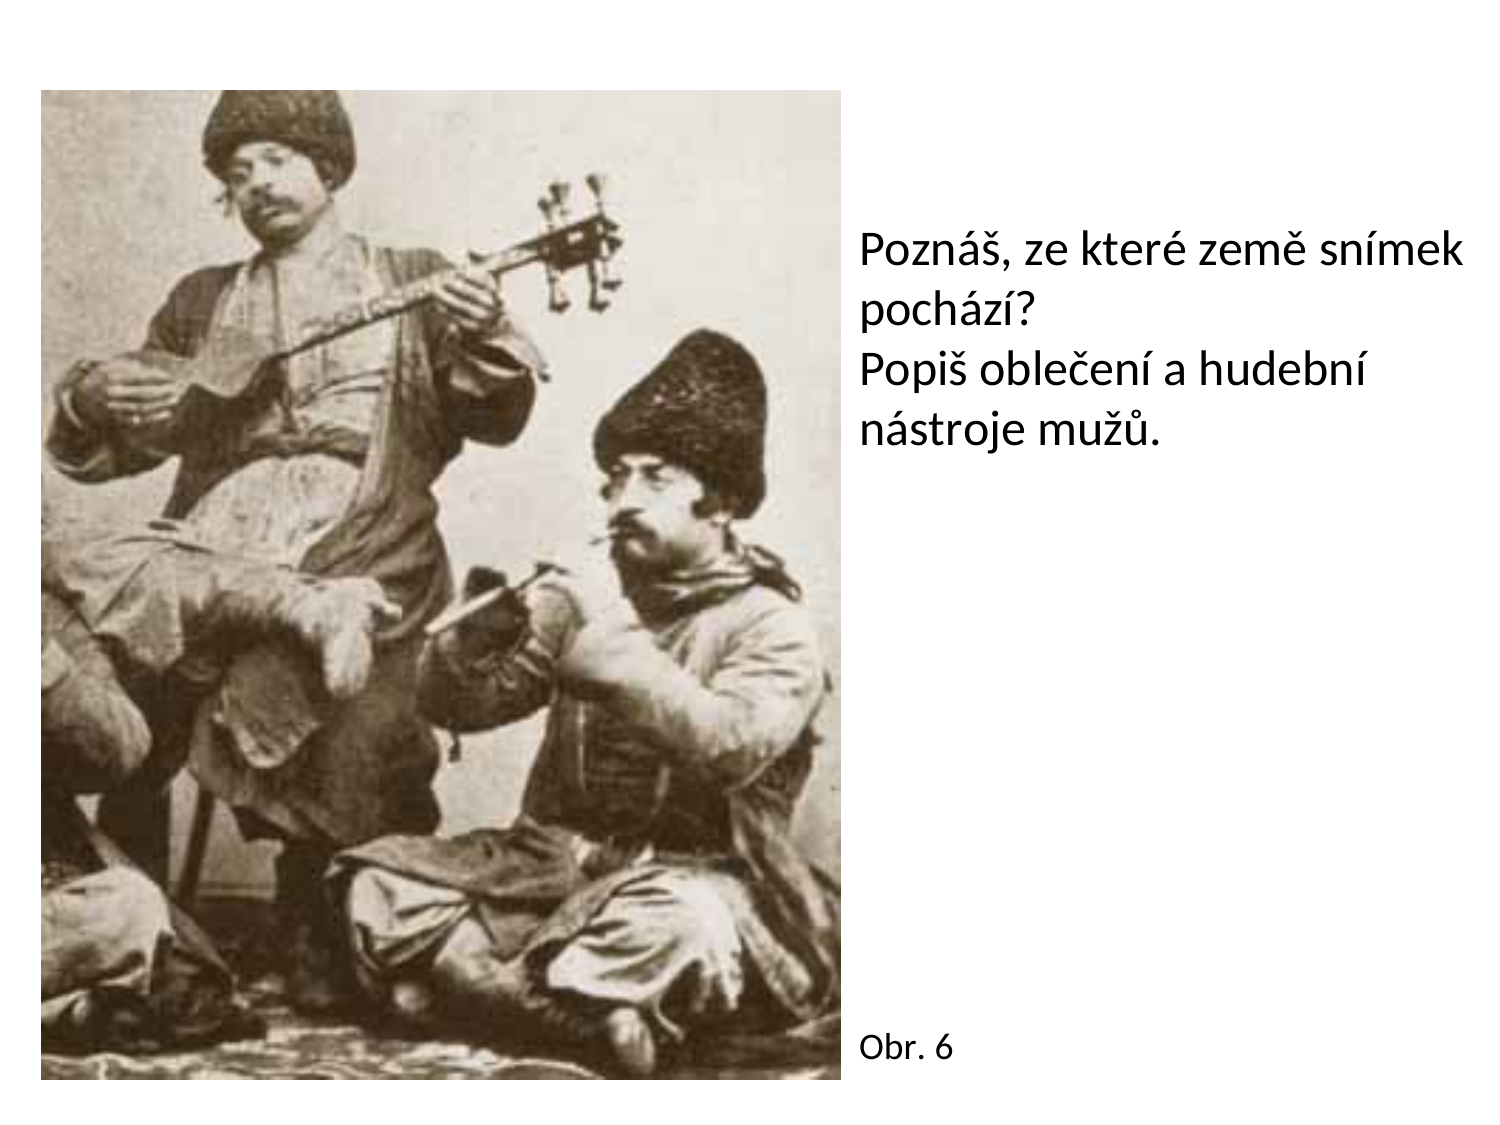

#
Poznáš, ze které země snímek pochází?
Popiš oblečení a hudební nástroje mužů.
Obr. 6